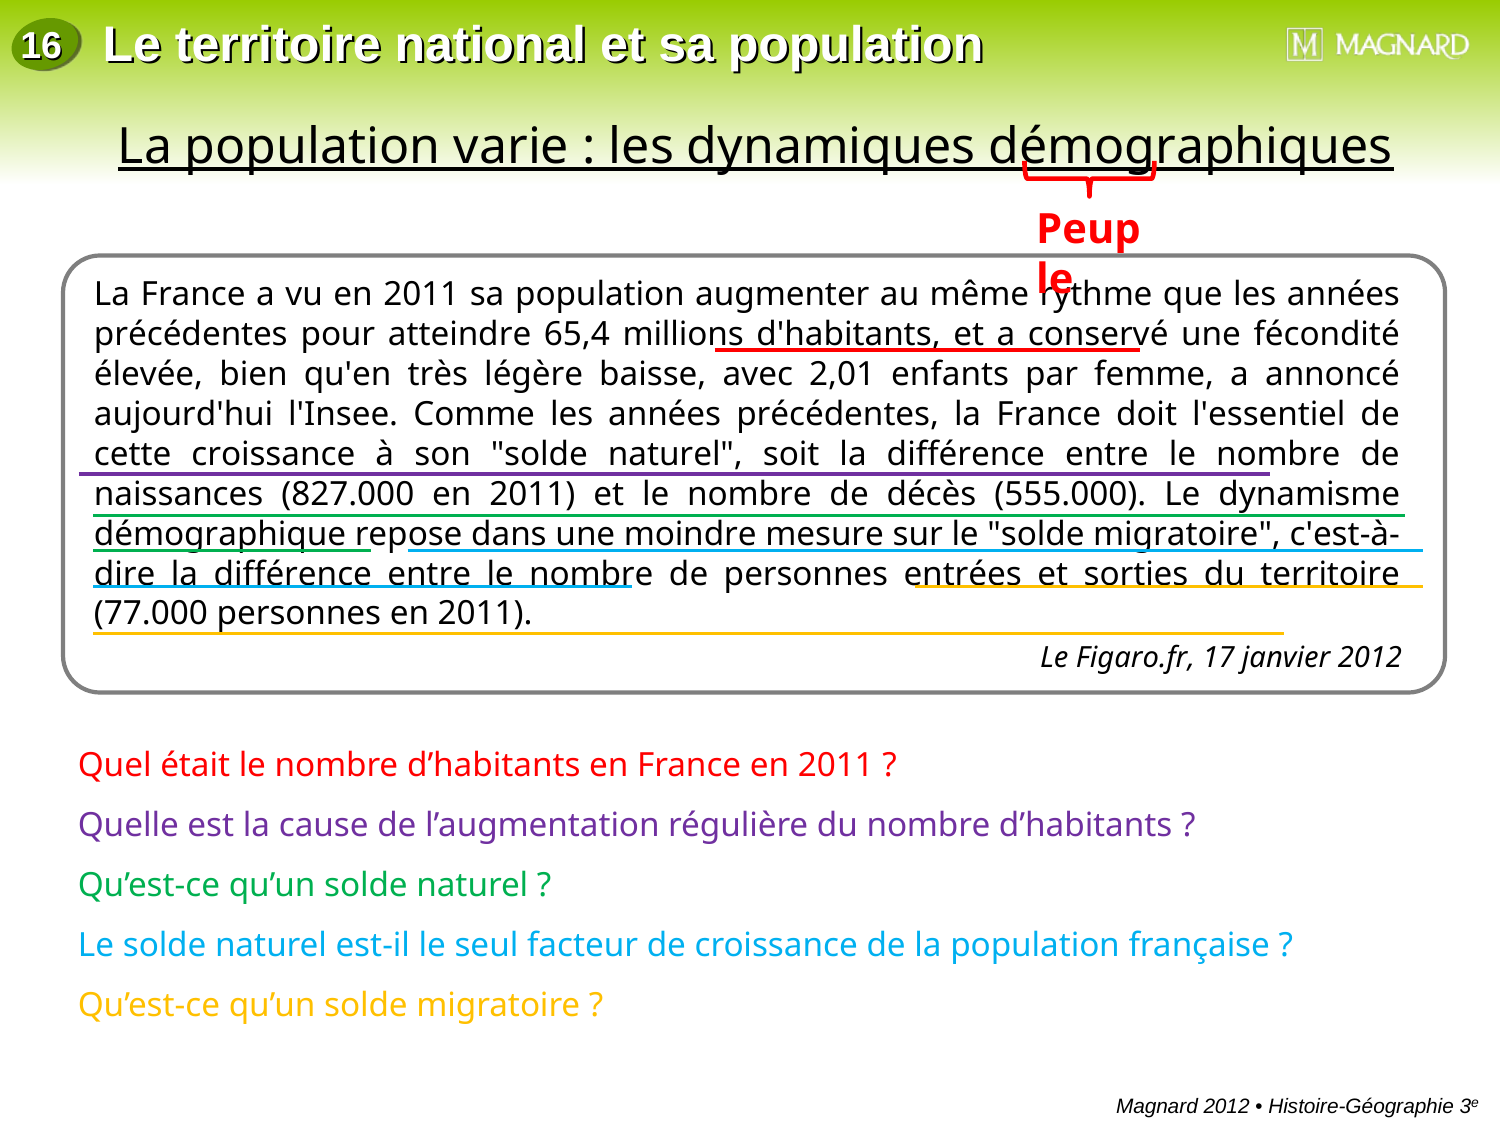

# La population varie : les dynamiques démographiques
Peuple
La France a vu en 2011 sa population augmenter au même rythme que les années précédentes pour atteindre 65,4 millions d'habitants, et a conservé une fécondité élevée, bien qu'en très légère baisse, avec 2,01 enfants par femme, a annoncé aujourd'hui l'Insee. Comme les années précédentes, la France doit l'essentiel de cette croissance à son "solde naturel", soit la différence entre le nombre de naissances (827.000 en 2011) et le nombre de décès (555.000). Le dynamisme démographique repose dans une moindre mesure sur le "solde migratoire", c'est-à-dire la différence entre le nombre de personnes entrées et sorties du territoire (77.000 personnes en 2011).
Le Figaro.fr, 17 janvier 2012
Quel était le nombre d’habitants en France en 2011 ?
Quelle est la cause de l’augmentation régulière du nombre d’habitants ?
Qu’est-ce qu’un solde naturel ?
Le solde naturel est-il le seul facteur de croissance de la population française ?
Qu’est-ce qu’un solde migratoire ?